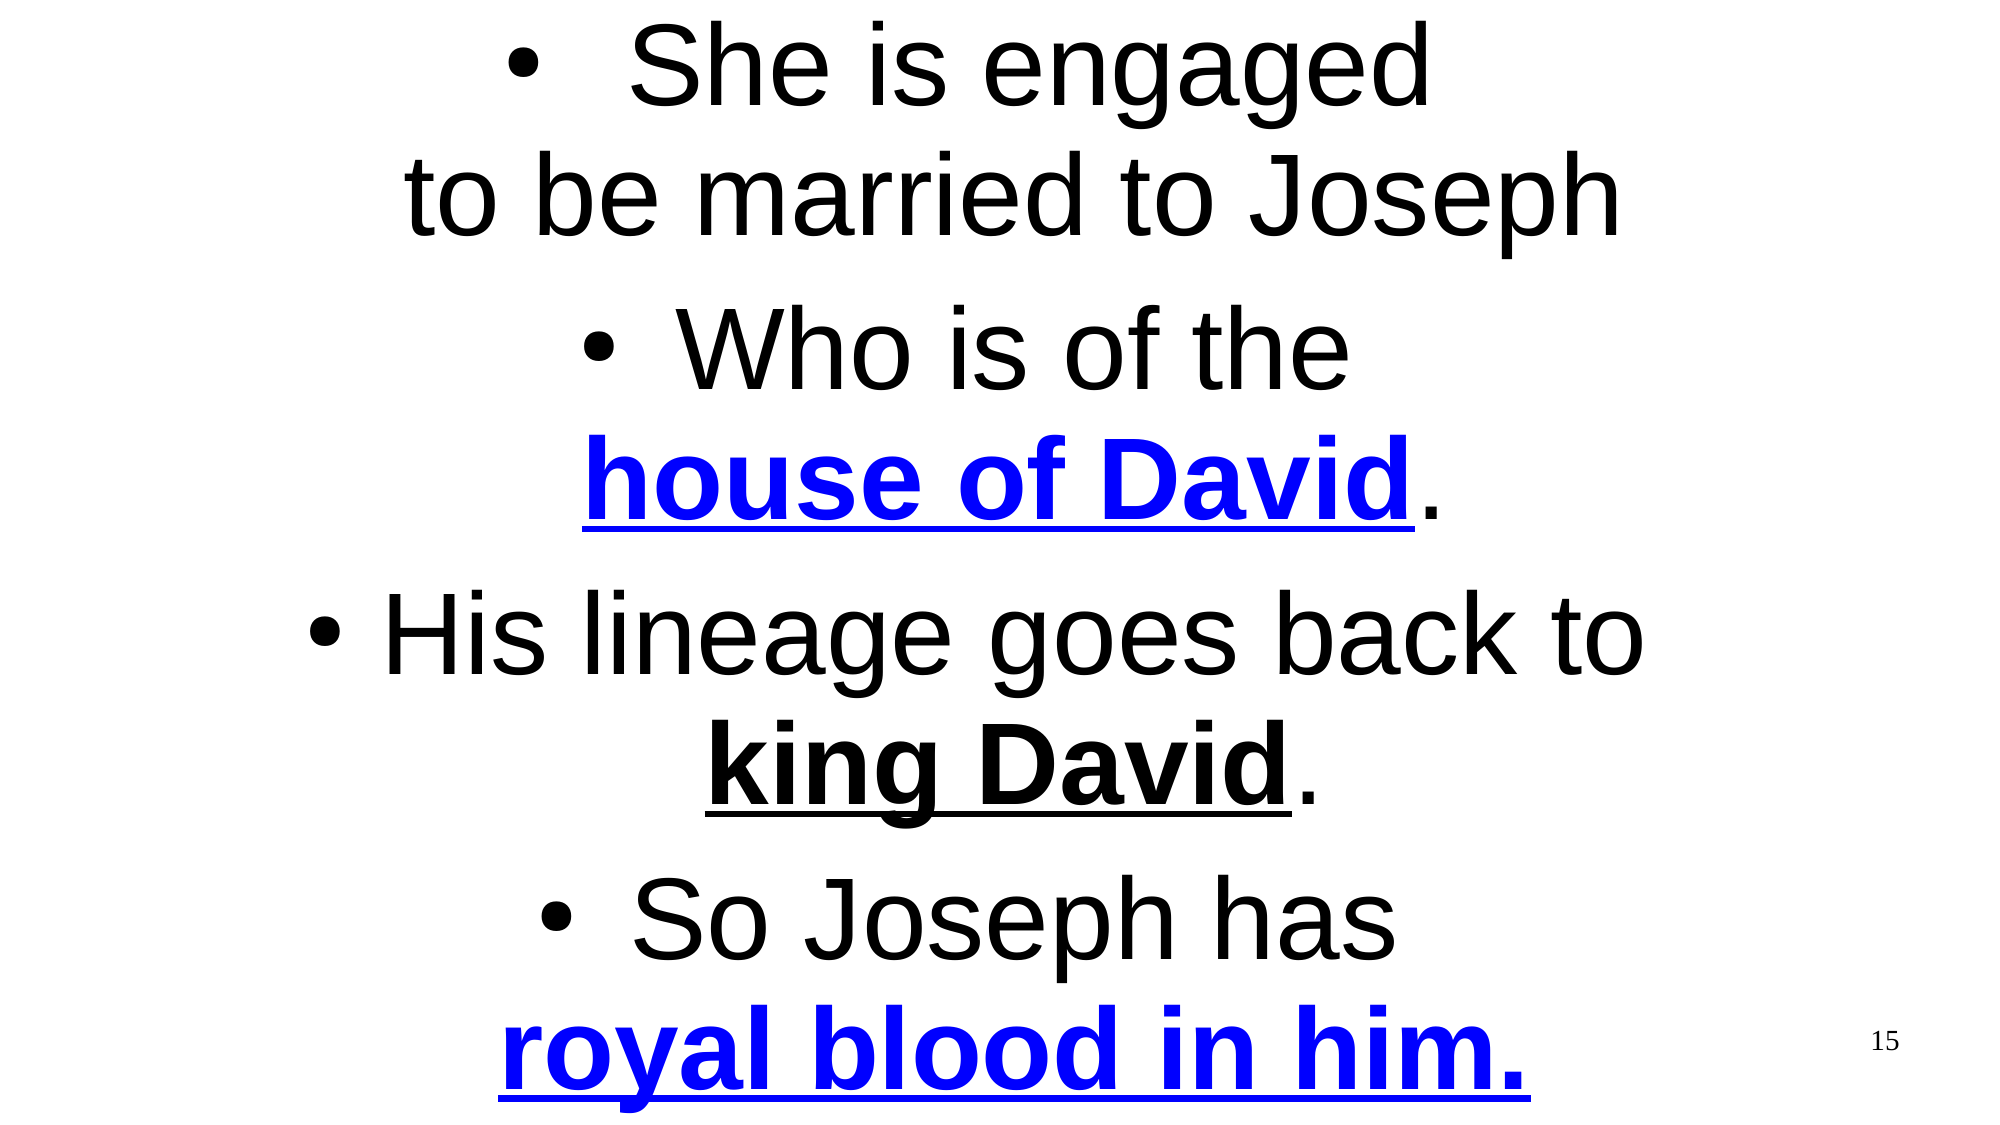

# She is engaged to be married to Joseph
Who is of the
house of David.
His lineage goes back to
king David.
So Joseph has
royal blood in him.
15